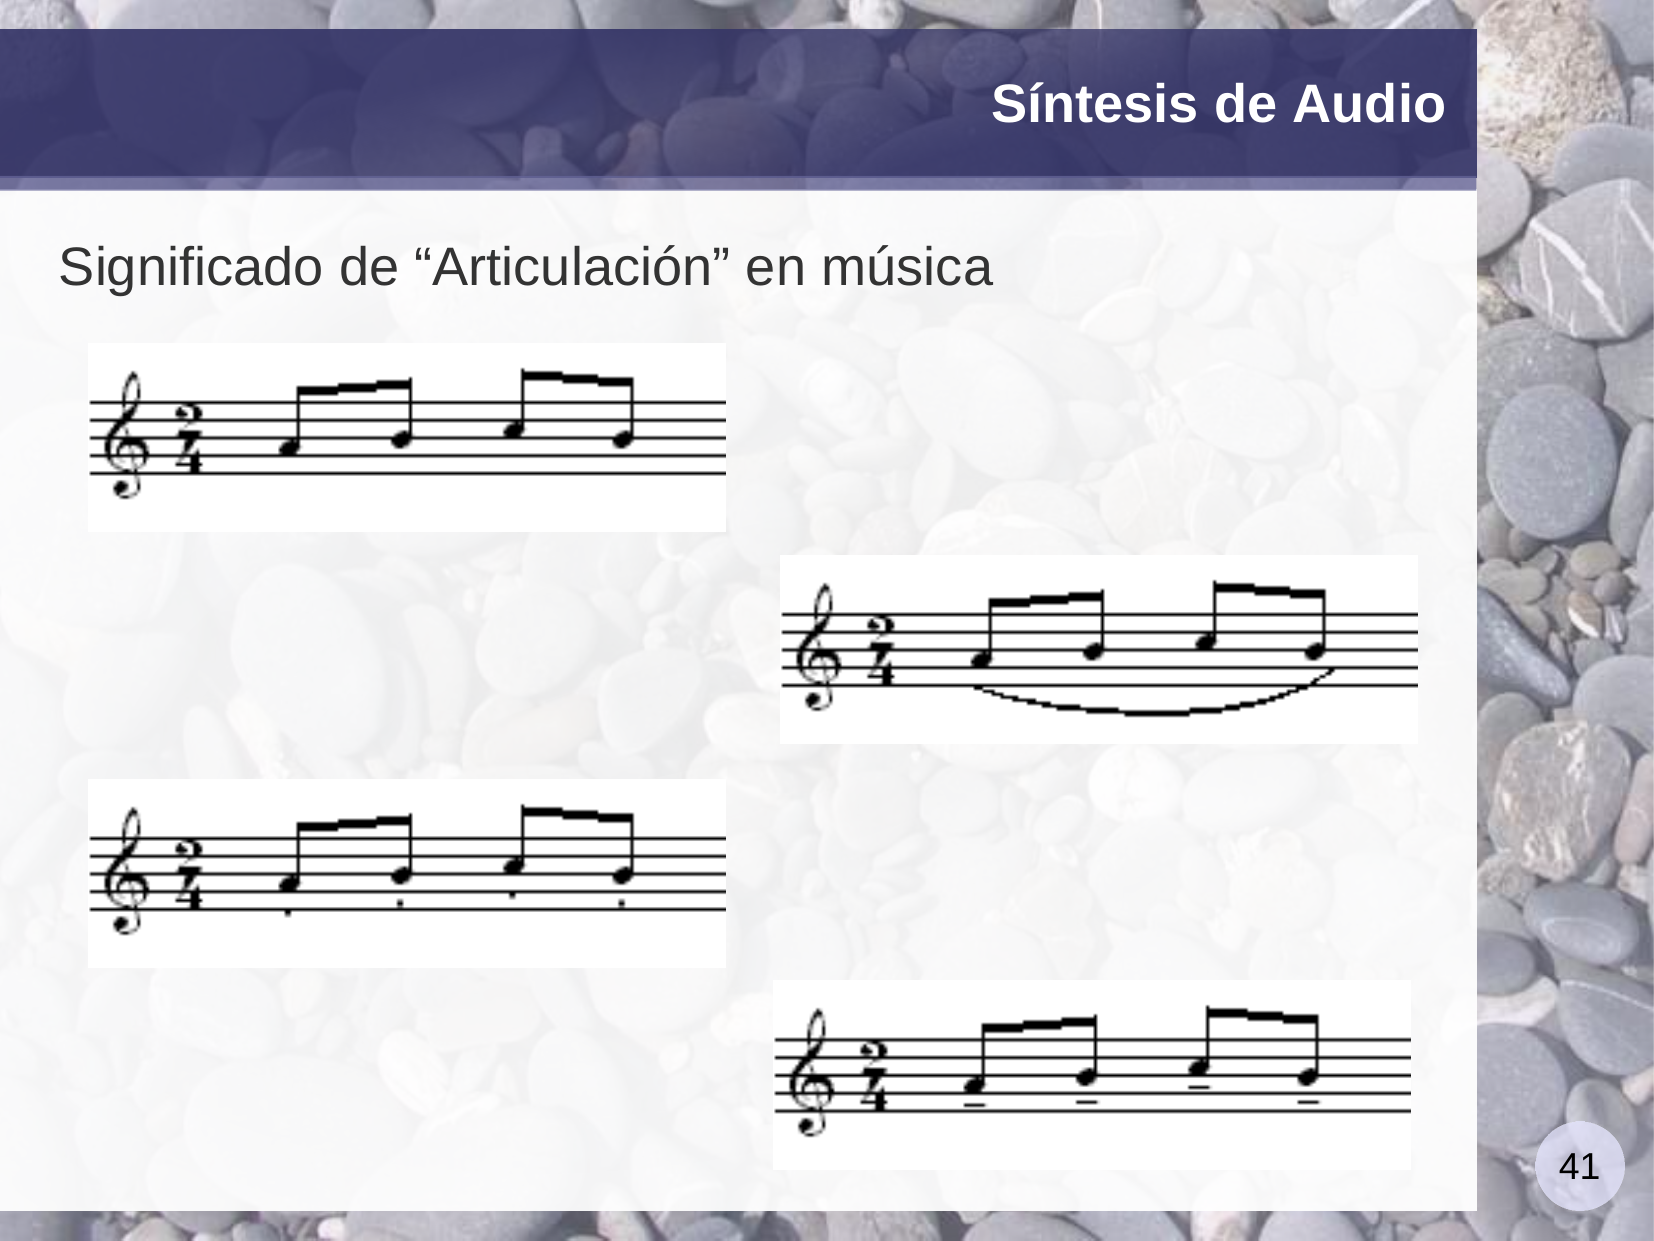

# Síntesis de Audio
Significado de “Articulación” en música